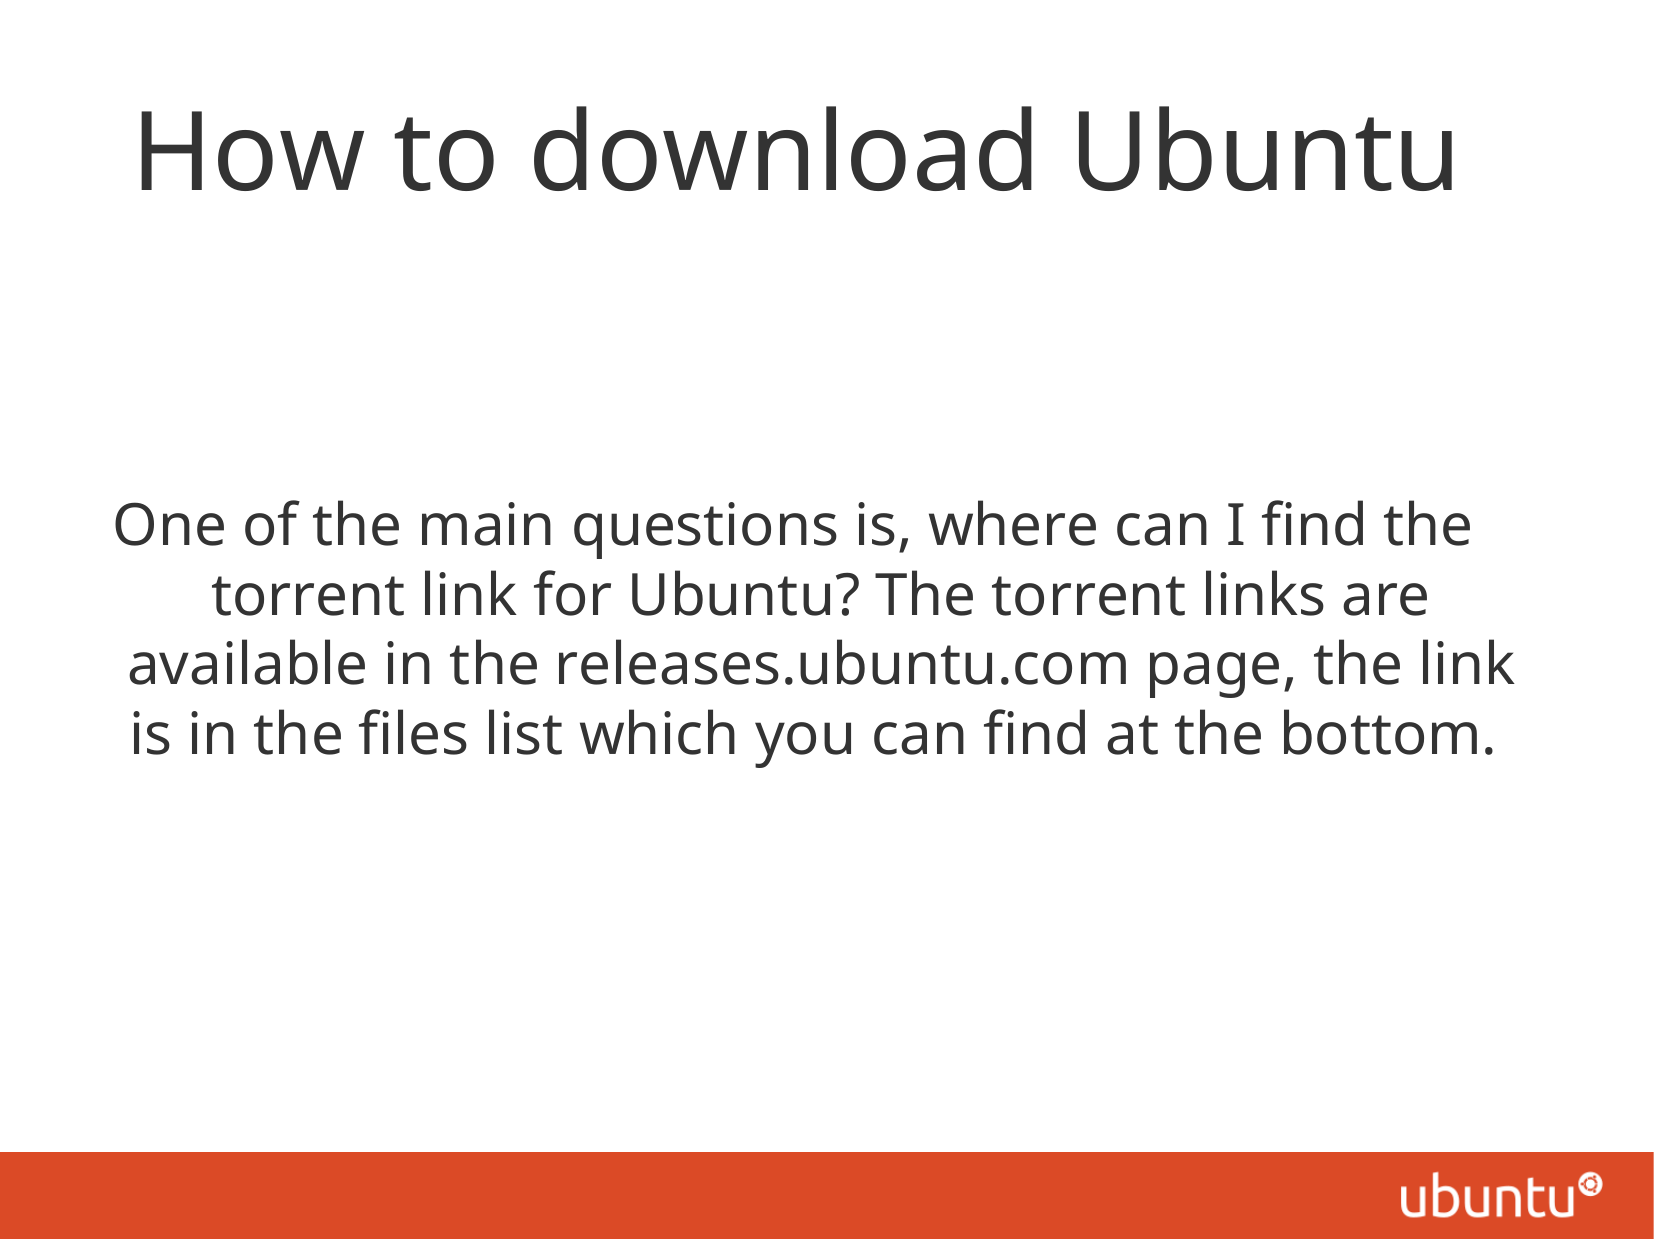

# How to download Ubuntu
One of the main questions is, where can I find the torrent link for Ubuntu? The torrent links are available in the releases.ubuntu.com page, the link is in the files list which you can find at the bottom.